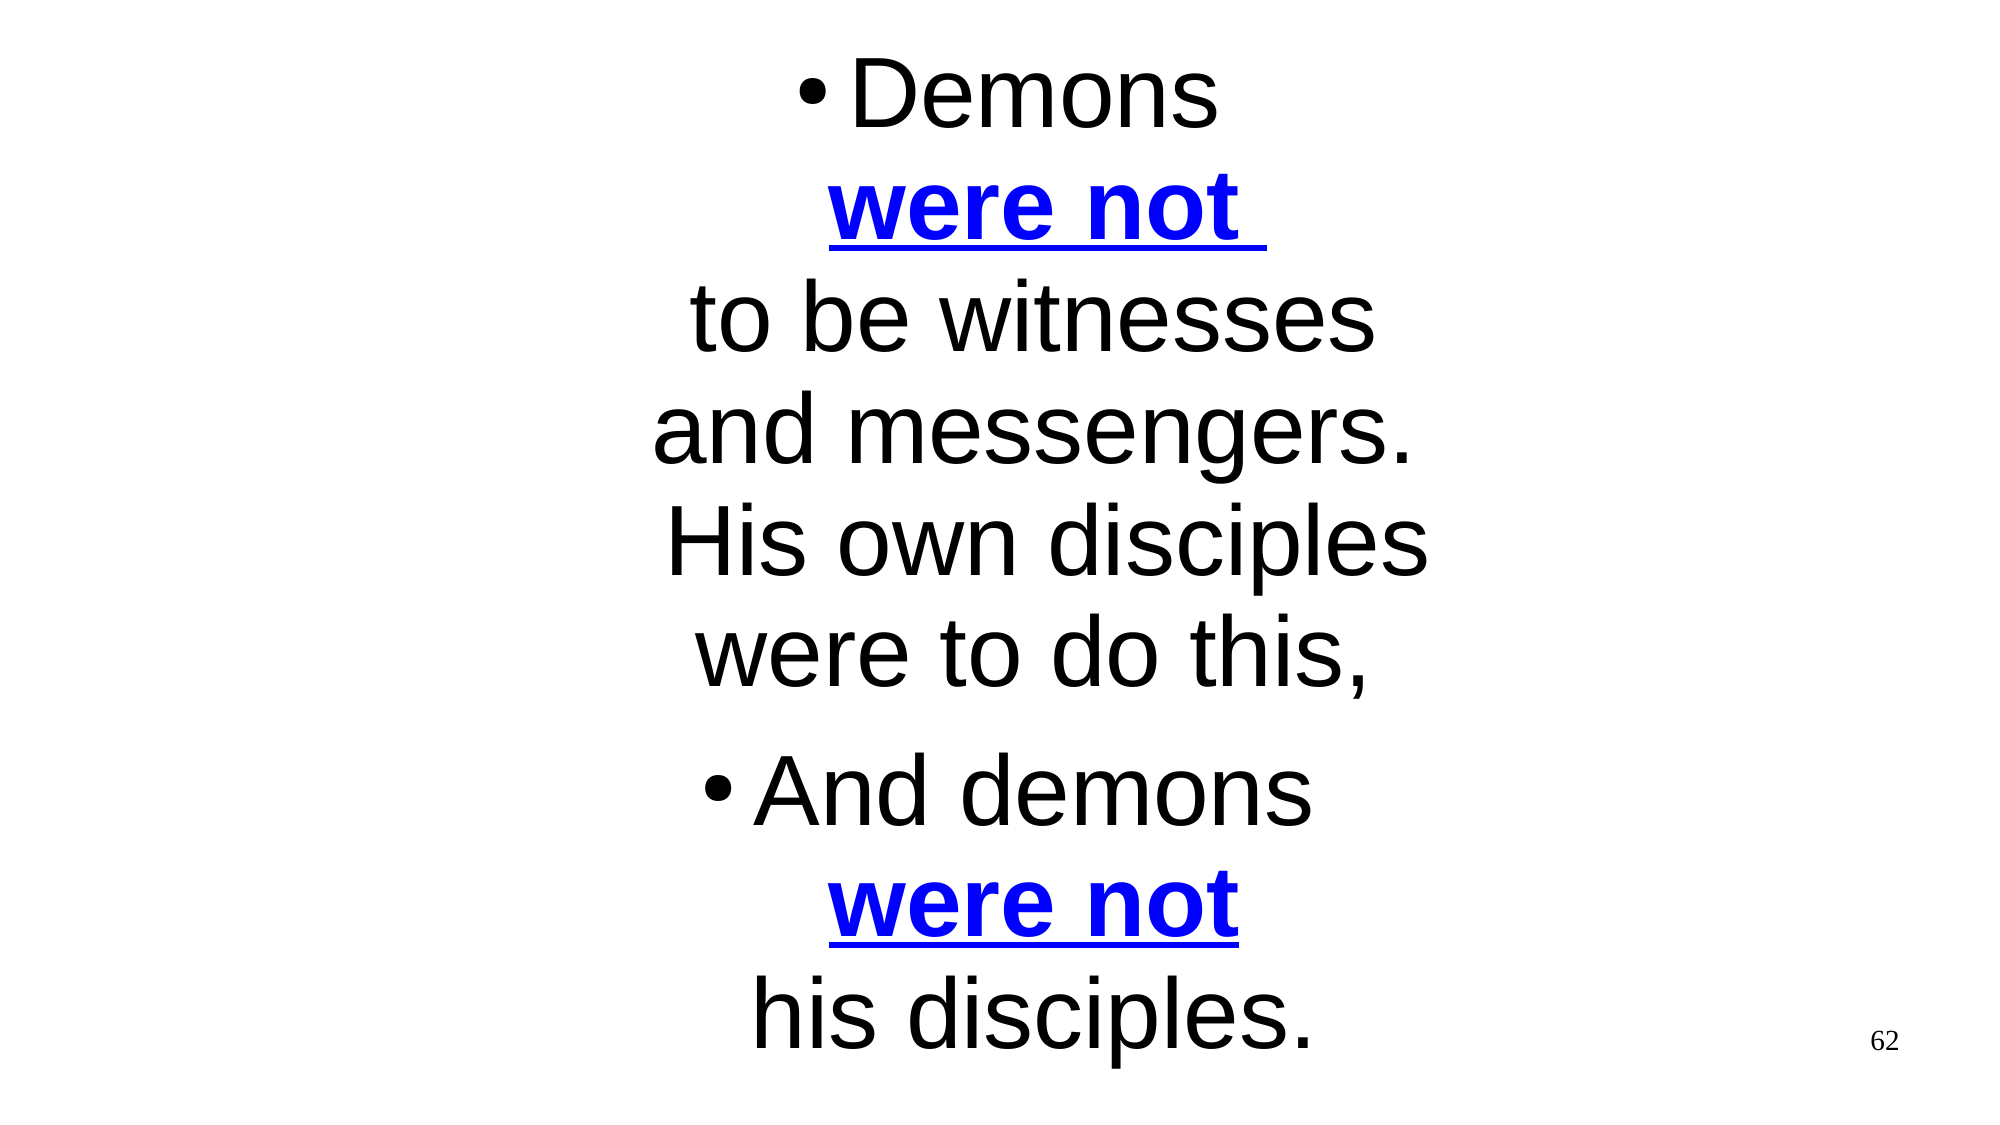

# Demons were not to be witnesses and messengers. His own disciples were to do this,
And demons
were not
his disciples.
62